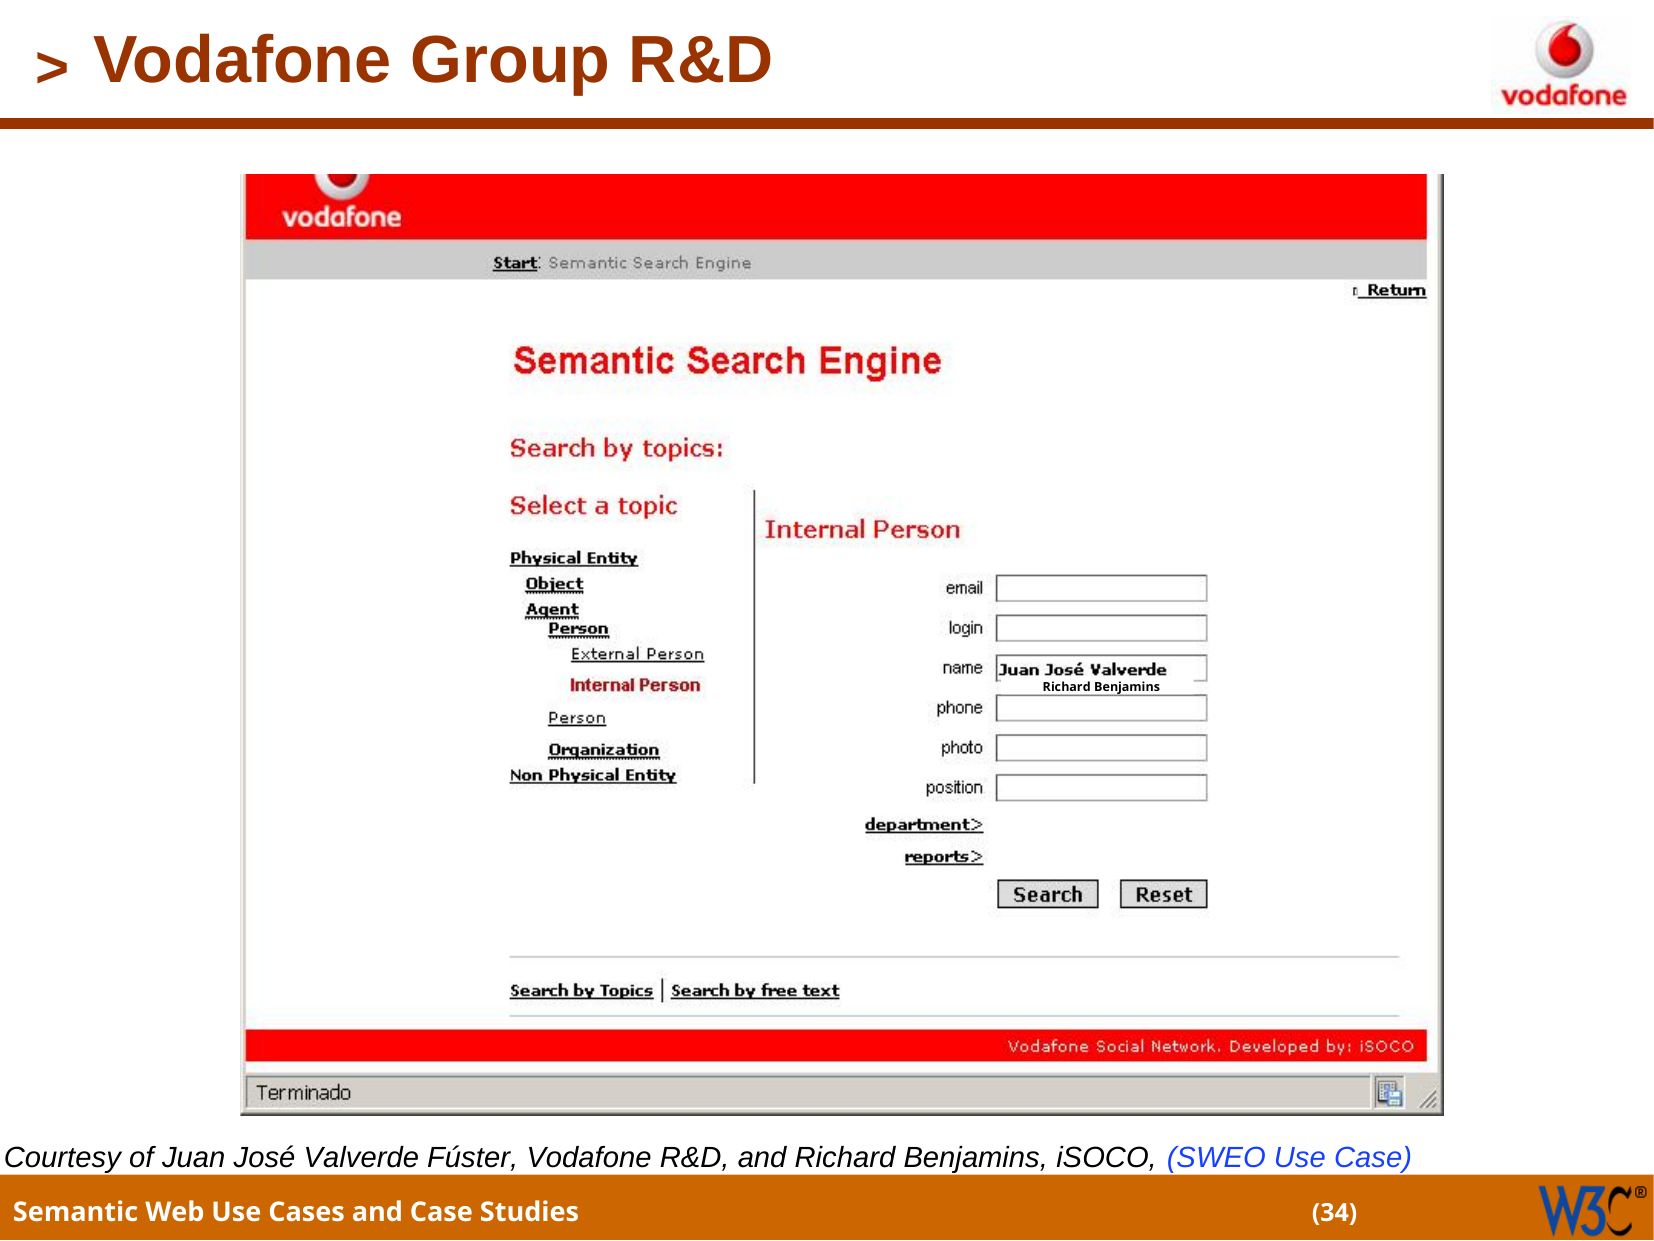

# Vodafone Group R&D
Richard Benjamins
Courtesy of Juan José Valverde Fúster, Vodafone R&D, and Richard Benjamins, iSOCO, (SWEO Use Case)